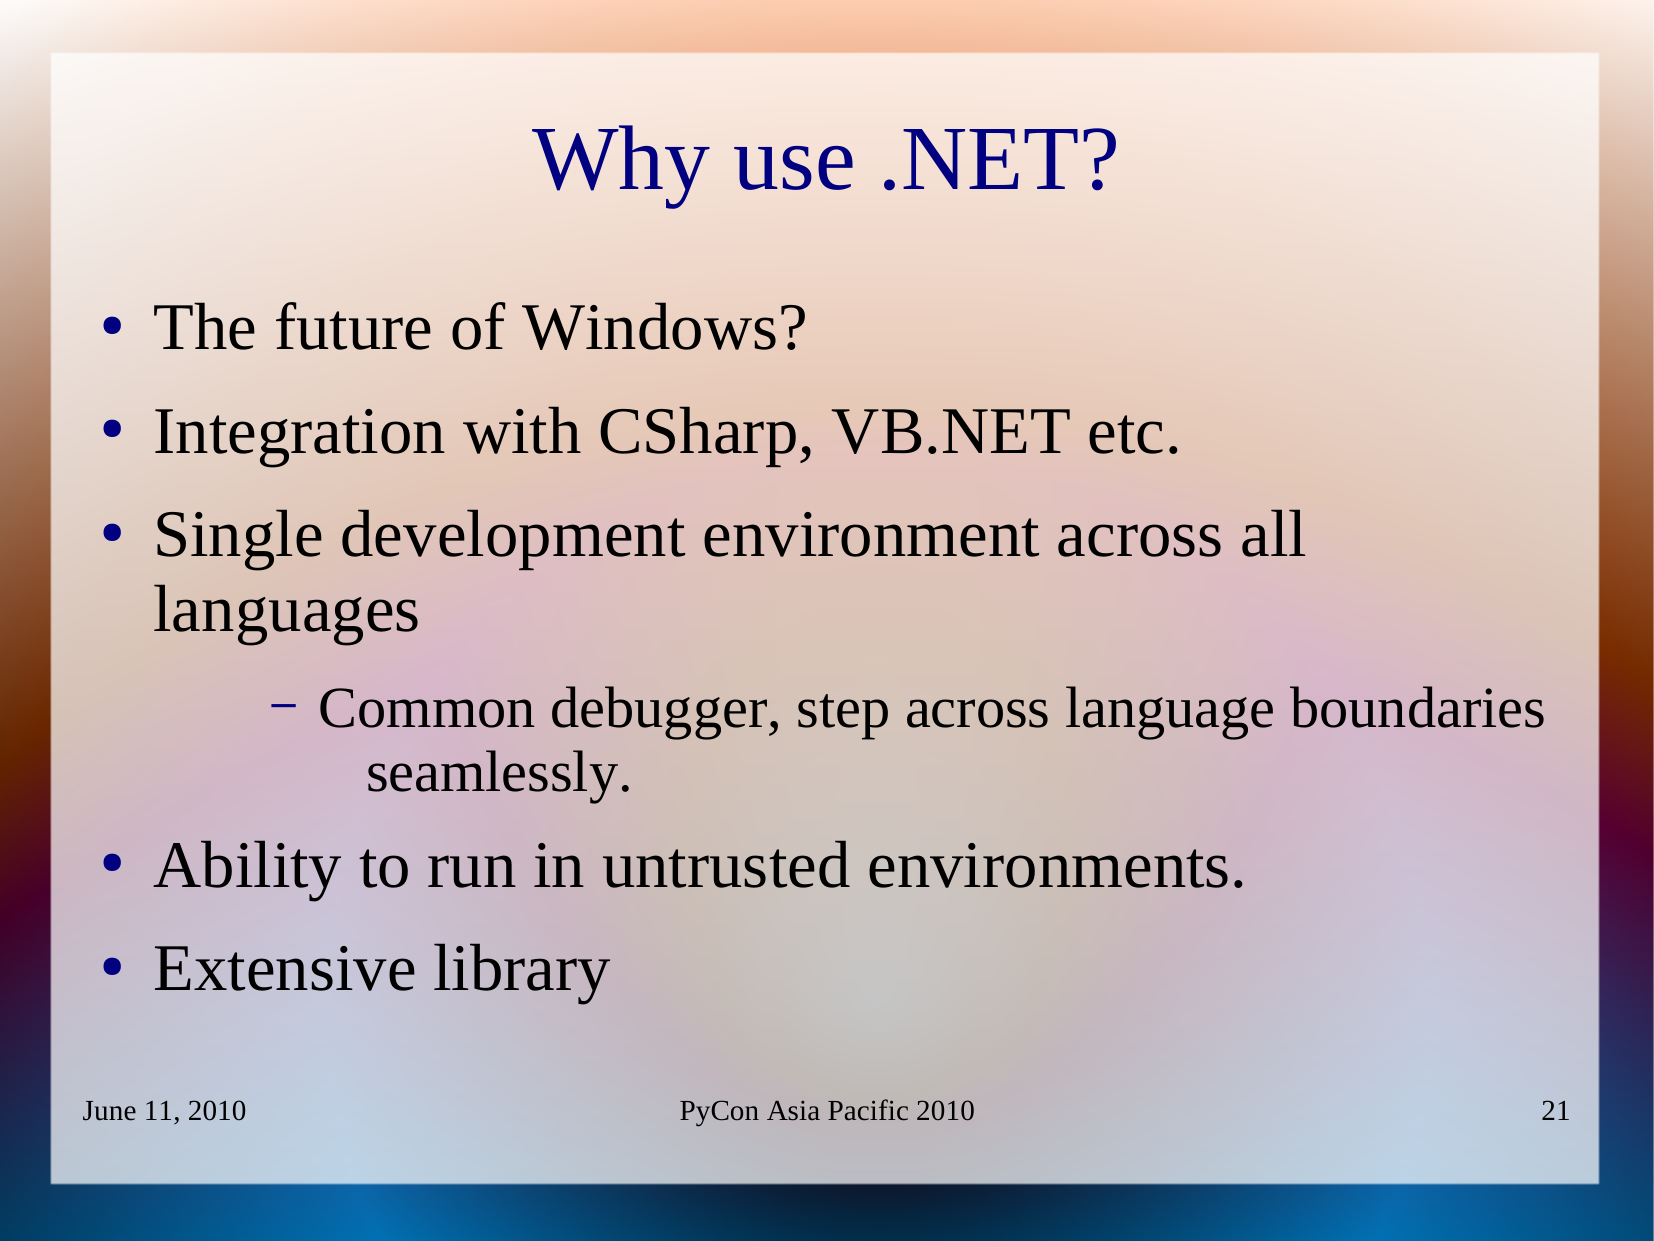

# Why use .NET?
The future of Windows?
Integration with CSharp, VB.NET etc.
Single development environment across all languages
Common debugger, step across language boundaries seamlessly.
Ability to run in untrusted environments.
Extensive library
June 11, 2010
PyCon Asia Pacific 2010
21